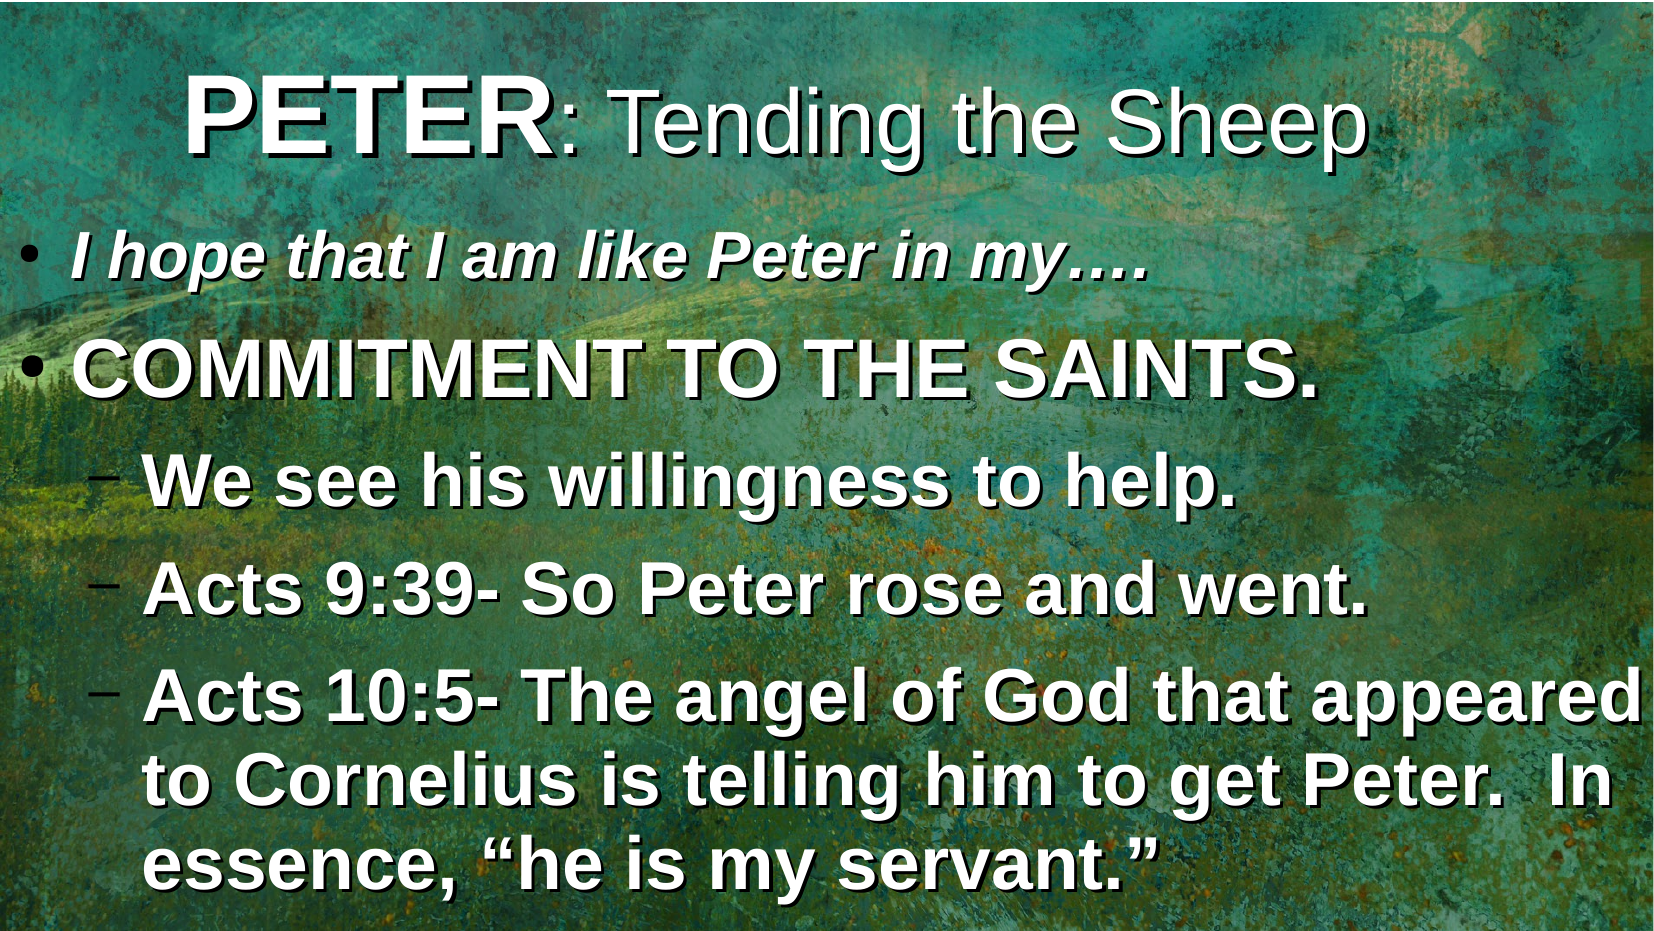

# PETER: Tending the Sheep
I hope that I am like Peter in my….
COMMITMENT TO THE SAINTS.
We see his willingness to help.
Acts 9:39- So Peter rose and went.
Acts 10:5- The angel of God that appeared to Cornelius is telling him to get Peter. In essence, “he is my servant.”